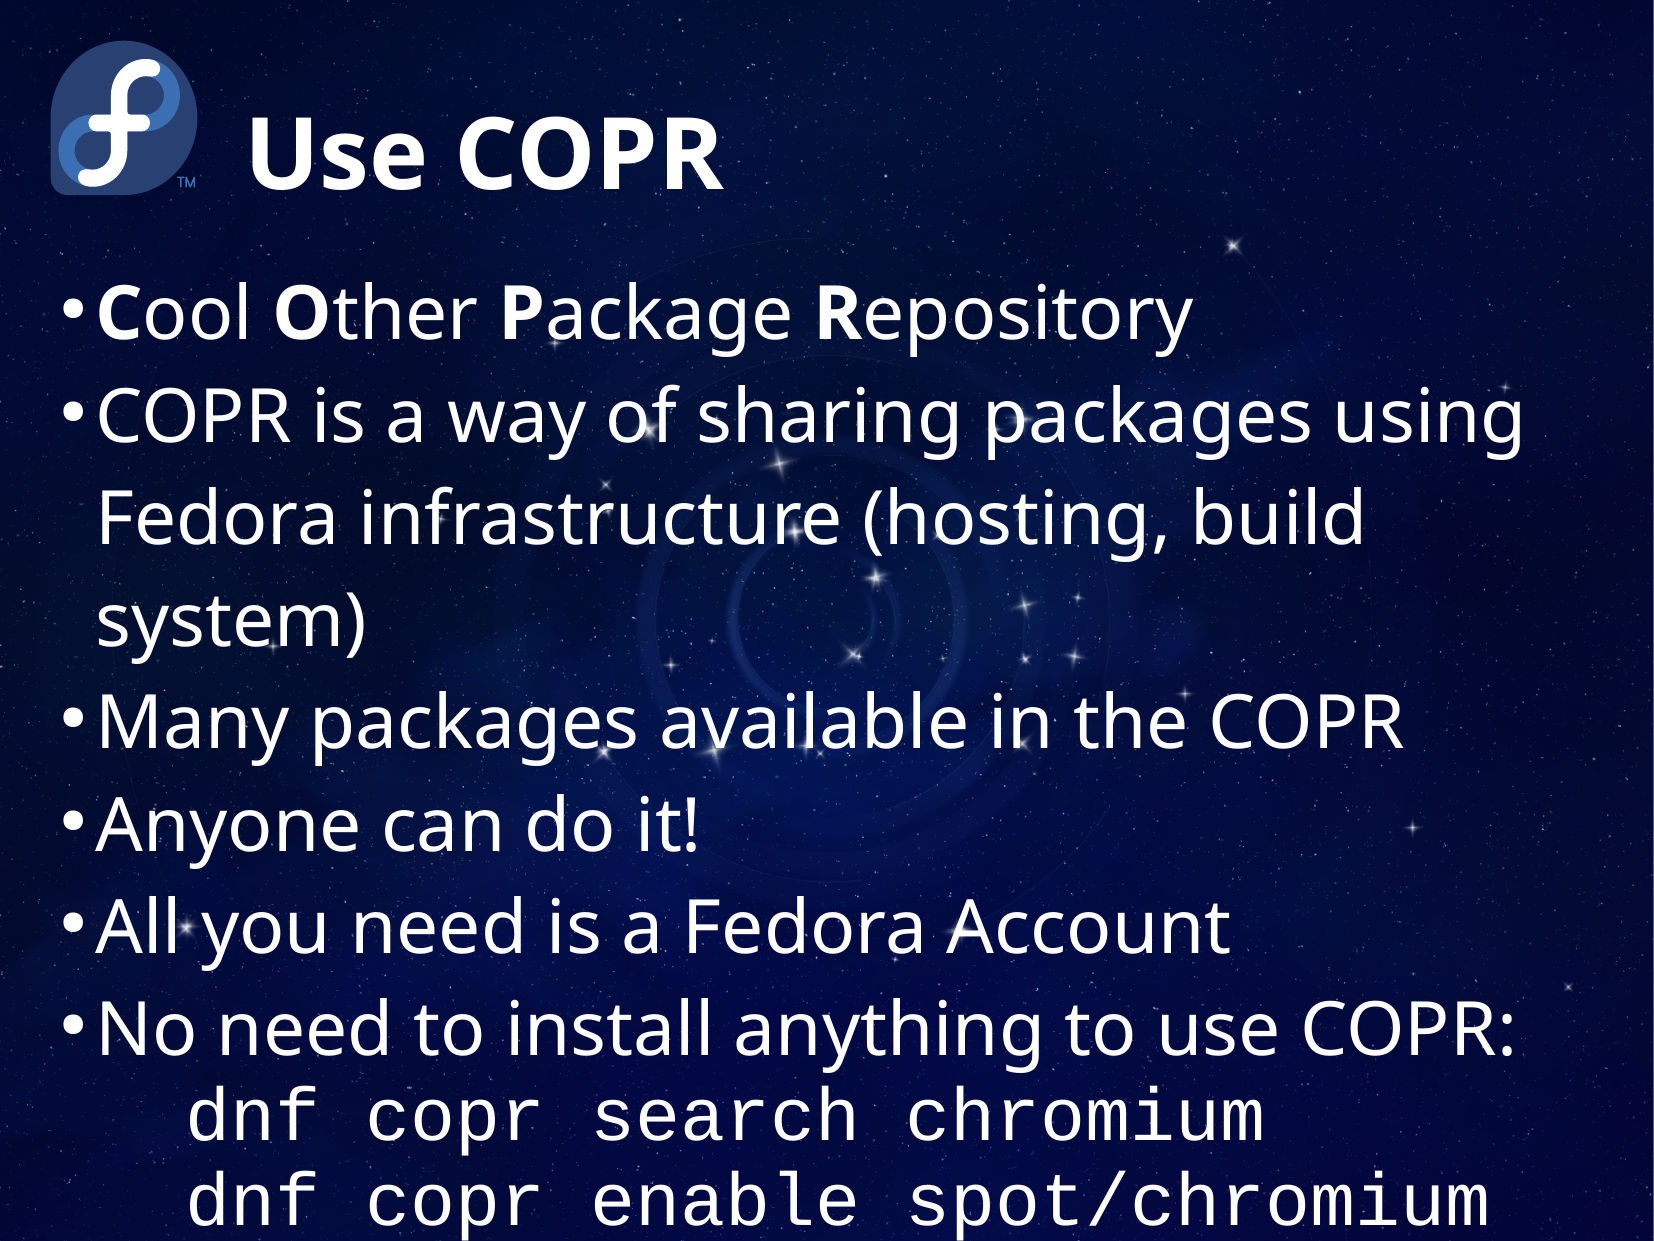

Use COPR
Cool Other Package Repository
COPR is a way of sharing packages using Fedora infrastructure (hosting, build system)
Many packages available in the COPR
Anyone can do it!
All you need is a Fedora Account
No need to install anything to use COPR:
 dnf copr search chromium
 dnf copr enable spot/chromium
 dnf install chromium